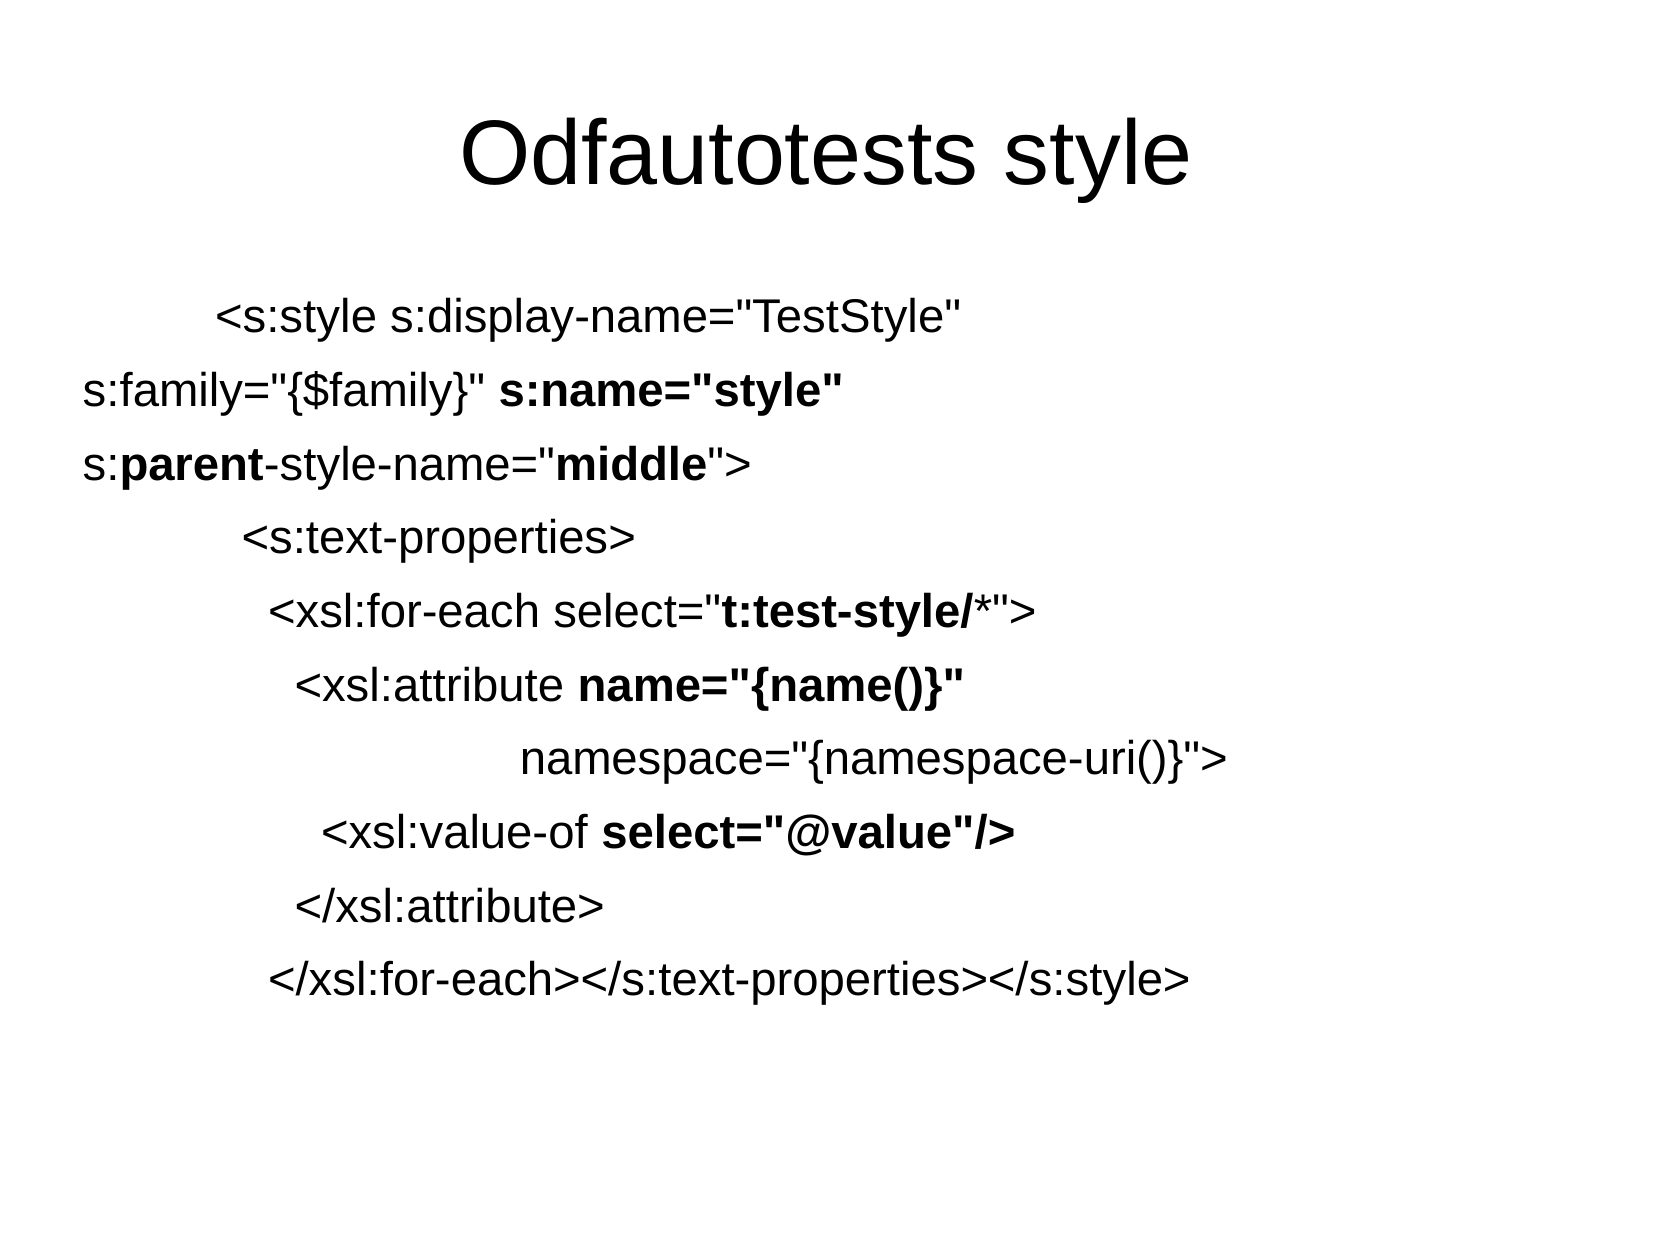

# Odfautotests style
 <s:style s:display-name="TestStyle"
s:family="{$family}" s:name="style"
s:parent-style-name="middle">
 <s:text-properties>
 <xsl:for-each select="t:test-style/*">
 <xsl:attribute name="{name()}"
 namespace="{namespace-uri()}">
 <xsl:value-of select="@value"/>
 </xsl:attribute>
 </xsl:for-each></s:text-properties></s:style>